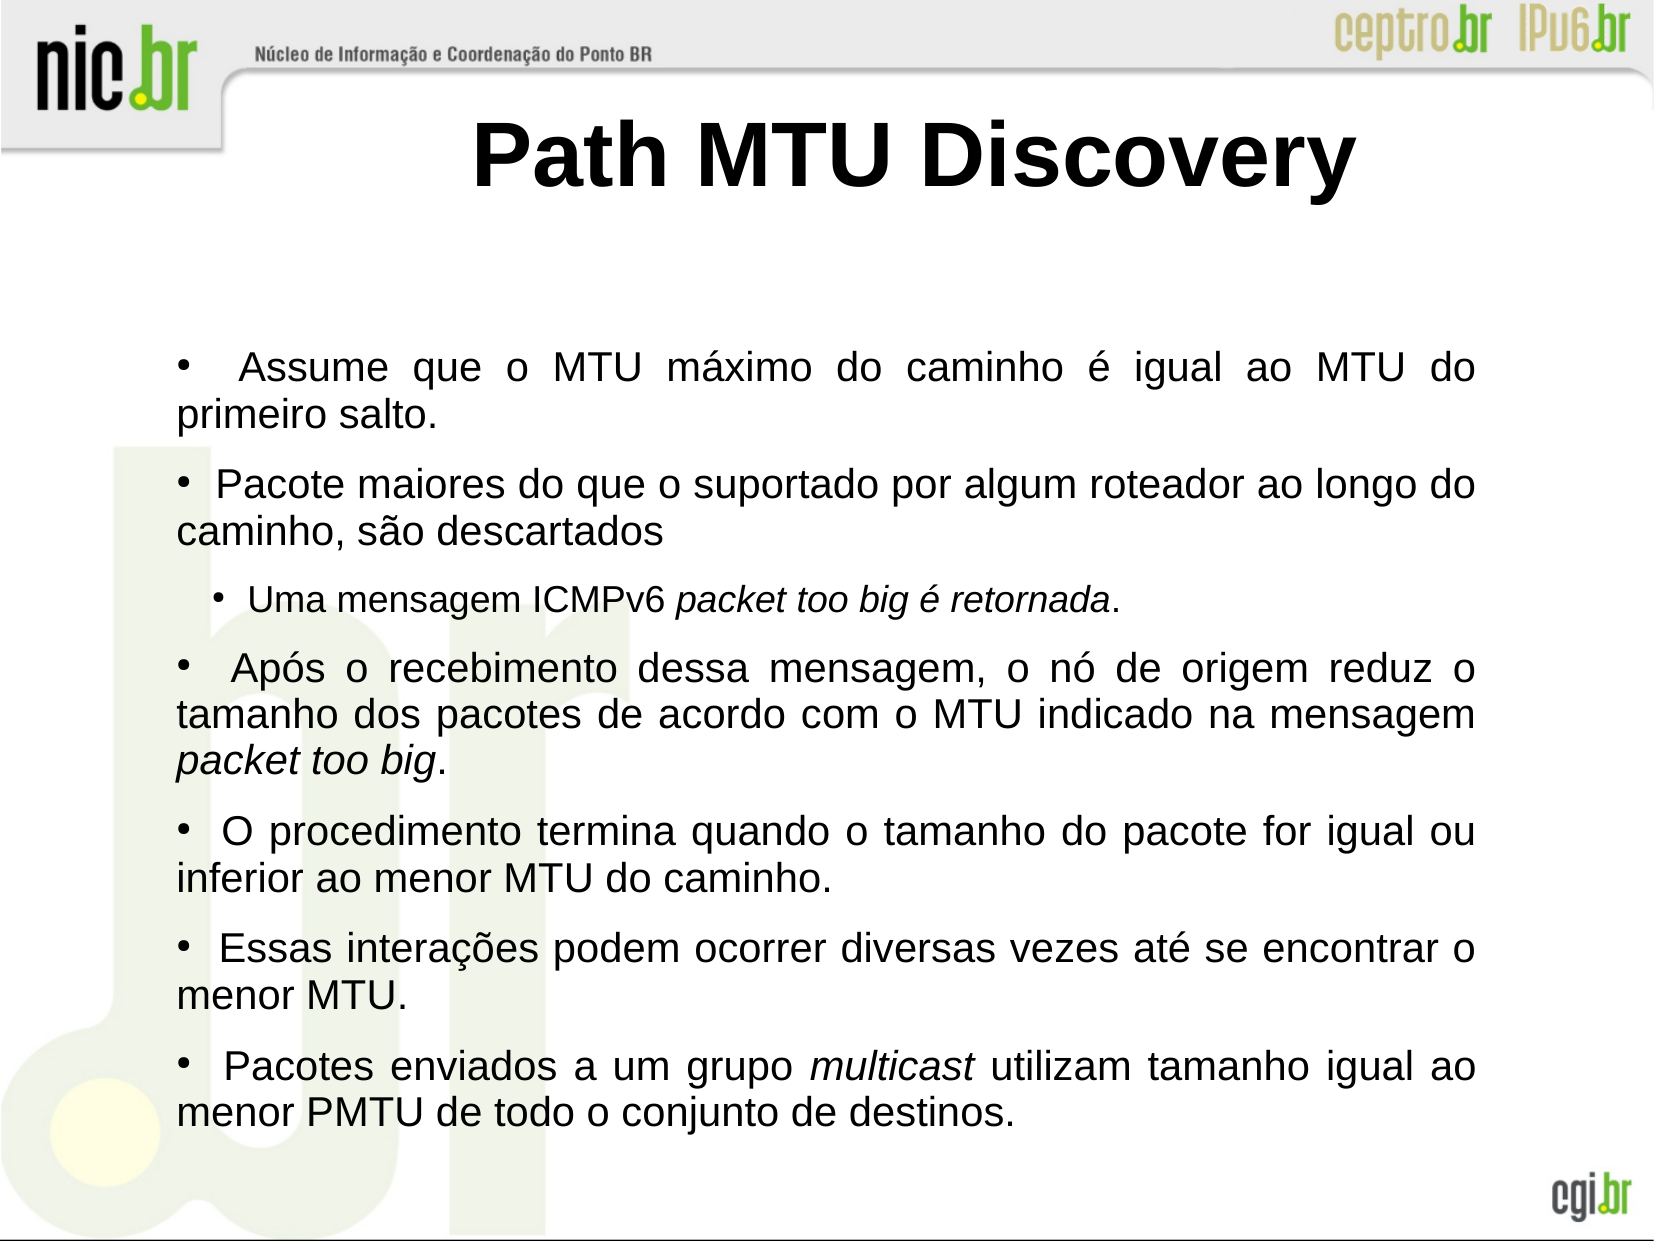

Path MTU Discovery
 Assume que o MTU máximo do caminho é igual ao MTU do primeiro salto.
 Pacote maiores do que o suportado por algum roteador ao longo do caminho, são descartados
Uma mensagem ICMPv6 packet too big é retornada.
 Após o recebimento dessa mensagem, o nó de origem reduz o tamanho dos pacotes de acordo com o MTU indicado na mensagem packet too big.
 O procedimento termina quando o tamanho do pacote for igual ou inferior ao menor MTU do caminho.
 Essas interações podem ocorrer diversas vezes até se encontrar o menor MTU.
 Pacotes enviados a um grupo multicast utilizam tamanho igual ao menor PMTU de todo o conjunto de destinos.